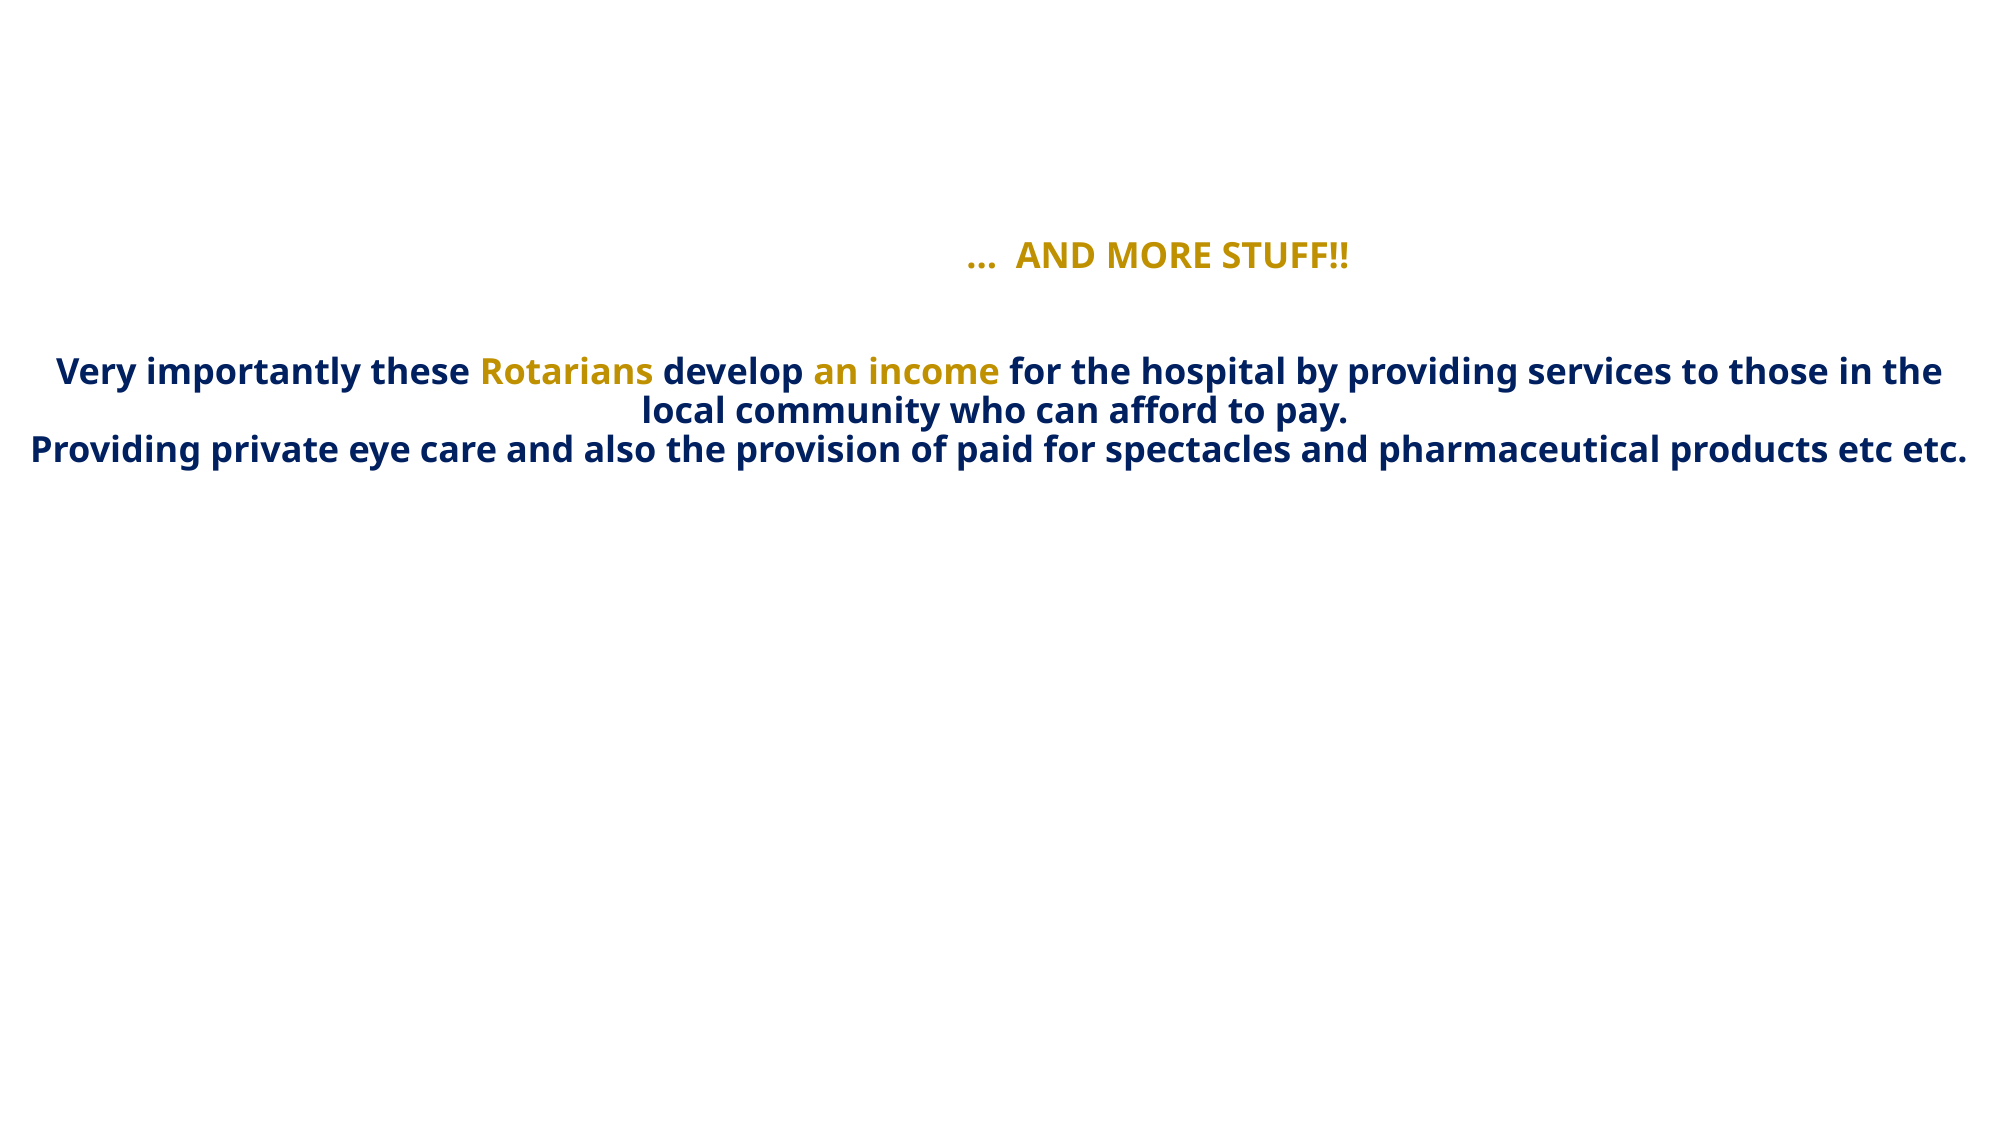

# … AND MORE STUFF!! Very importantly these Rotarians develop an income for the hospital by providing services to those in the local community who can afford to pay. Providing private eye care and also the provision of paid for spectacles and pharmaceutical products etc etc.